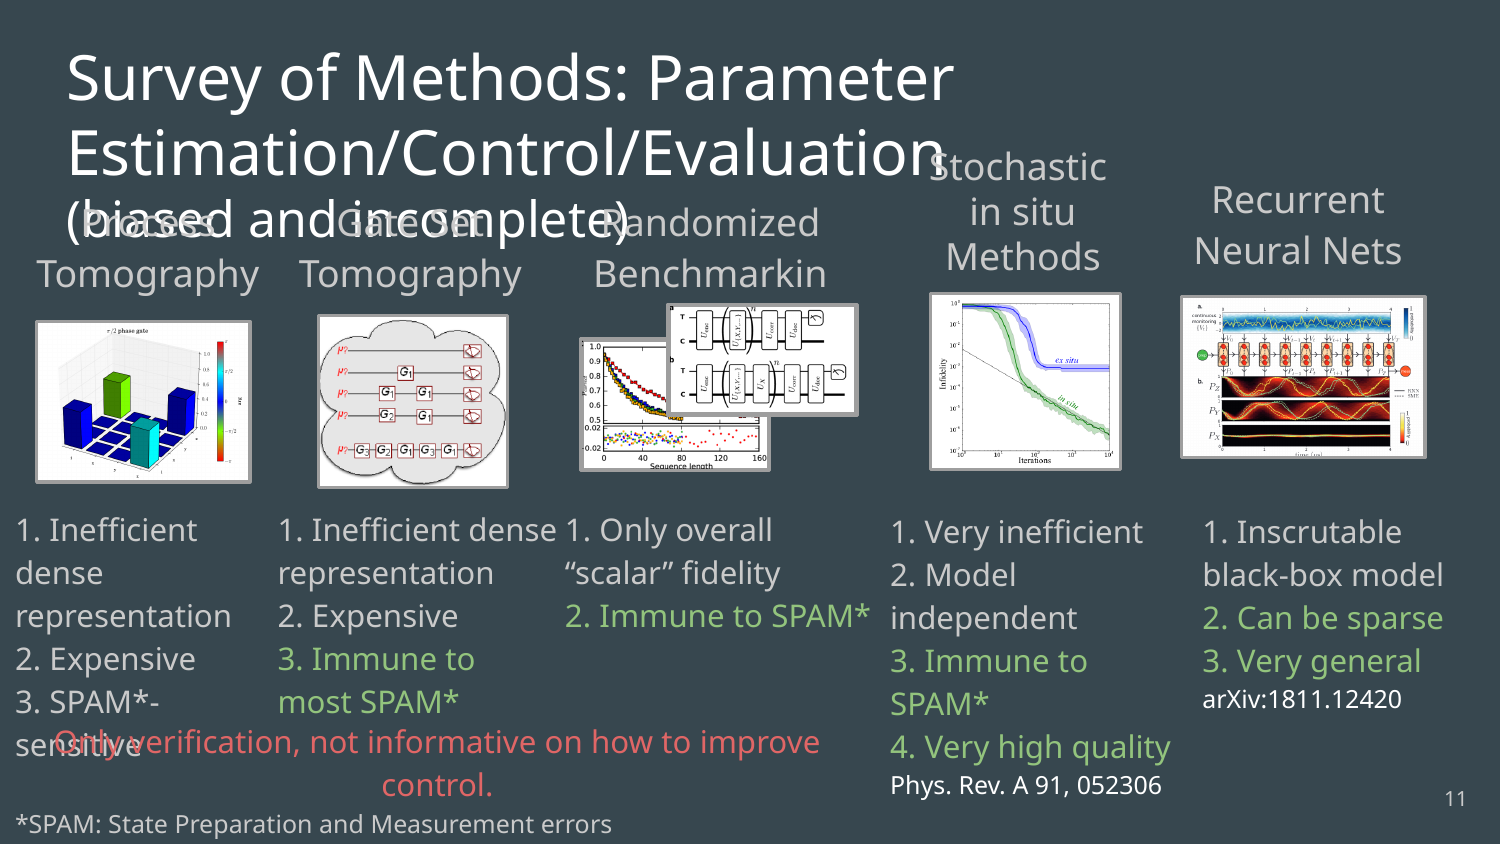

# Survey of Methods: Parameter Estimation/Control/Evaluation (biased and incomplete)
Stochastic
in situ Methods
Recurrent Neural Nets
Process Tomography
Gate Set Tomography
Randomized Benchmarking
1. Inefficient dense representation
2. Expensive
3. SPAM*-sensitive
1. Inefficient dense representation
2. Expensive
3. Immune to
most SPAM*
1. Only overall “scalar” fidelity
2. Immune to SPAM*
1. Very inefficient
2. Model independent
3. Immune to SPAM*
4. Very high quality
Phys. Rev. A 91, 052306
1. Inscrutable black-box model
2. Can be sparse
3. Very general
arXiv:1811.12420
Only verification, not informative on how to improve control.
*SPAM: State Preparation and Measurement errors